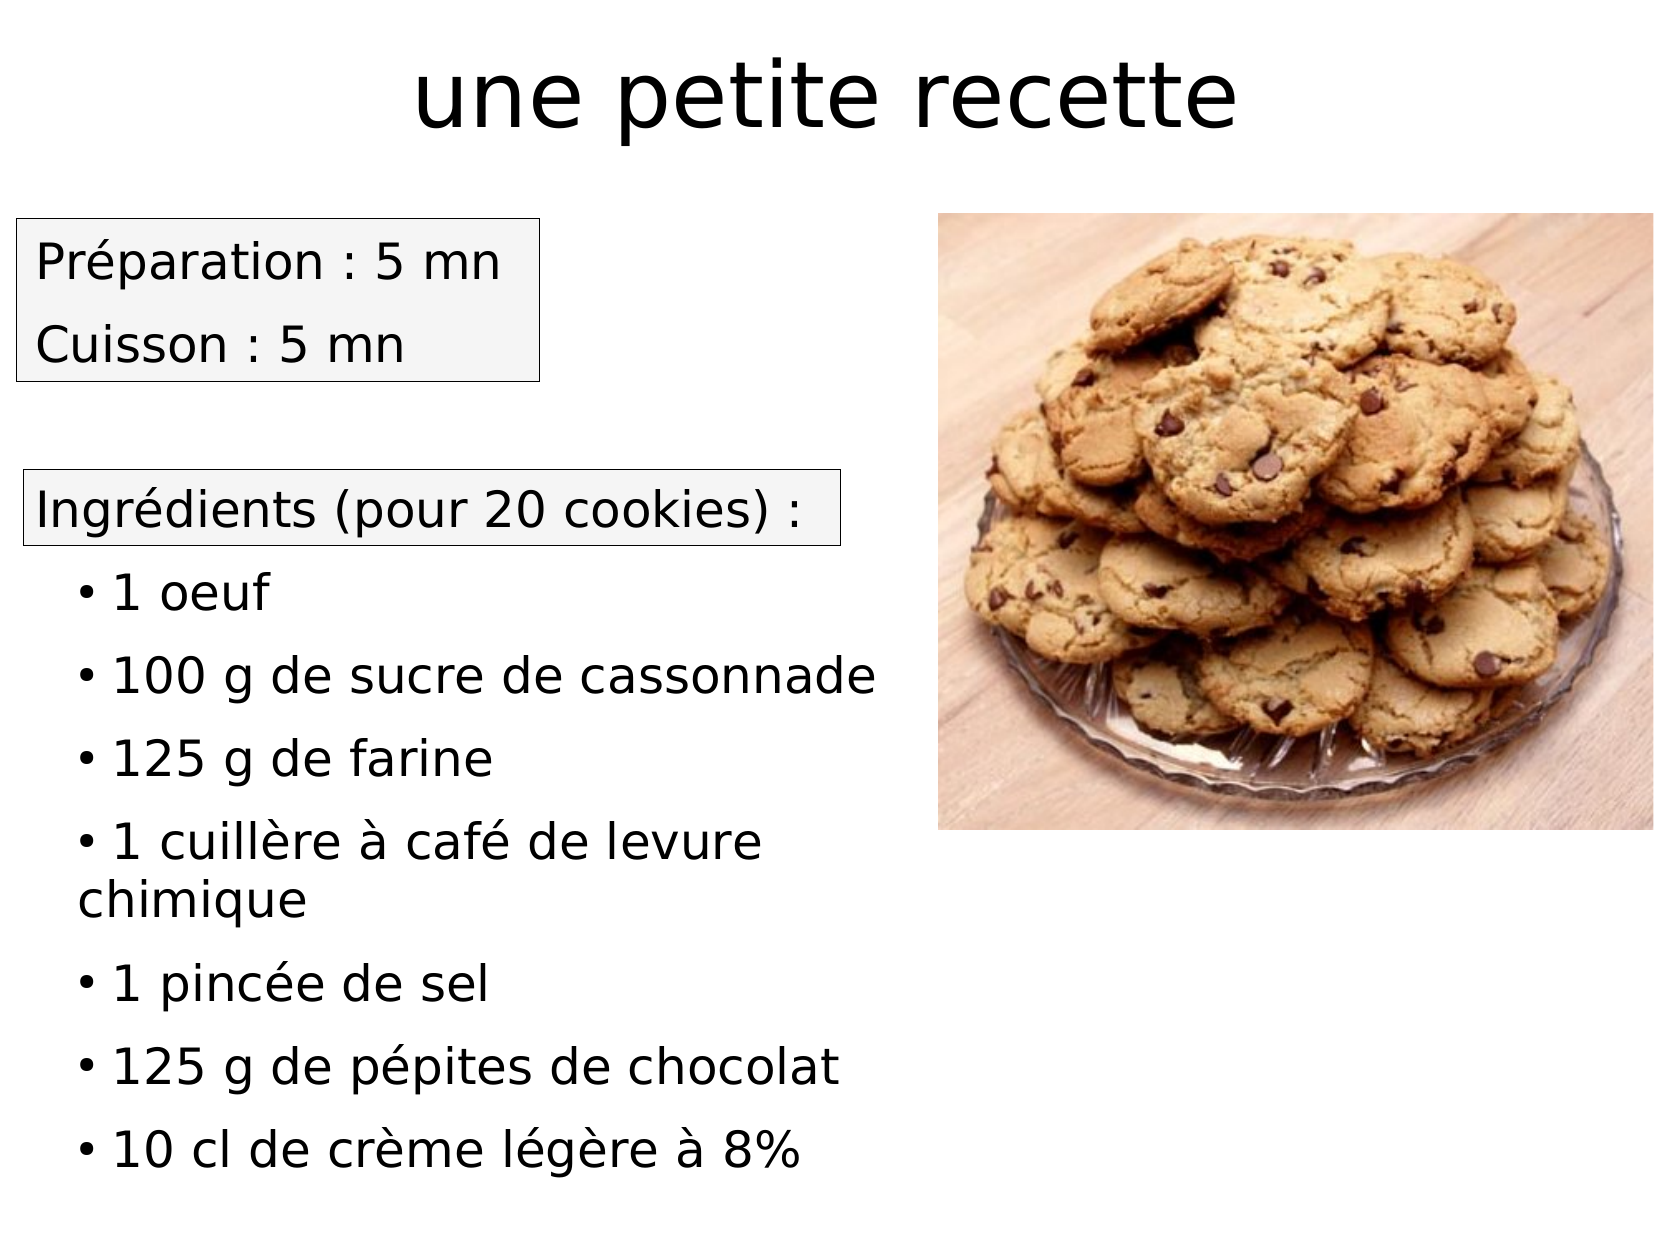

# une petite recette
Ingrédients (pour 20 cookies) :
 1 oeuf
 100 g de sucre de cassonnade
 125 g de farine
 1 cuillère à café de levure chimique
 1 pincée de sel
 125 g de pépites de chocolat
 10 cl de crème légère à 8%
Préparation : 5 mn
Cuisson : 5 mn